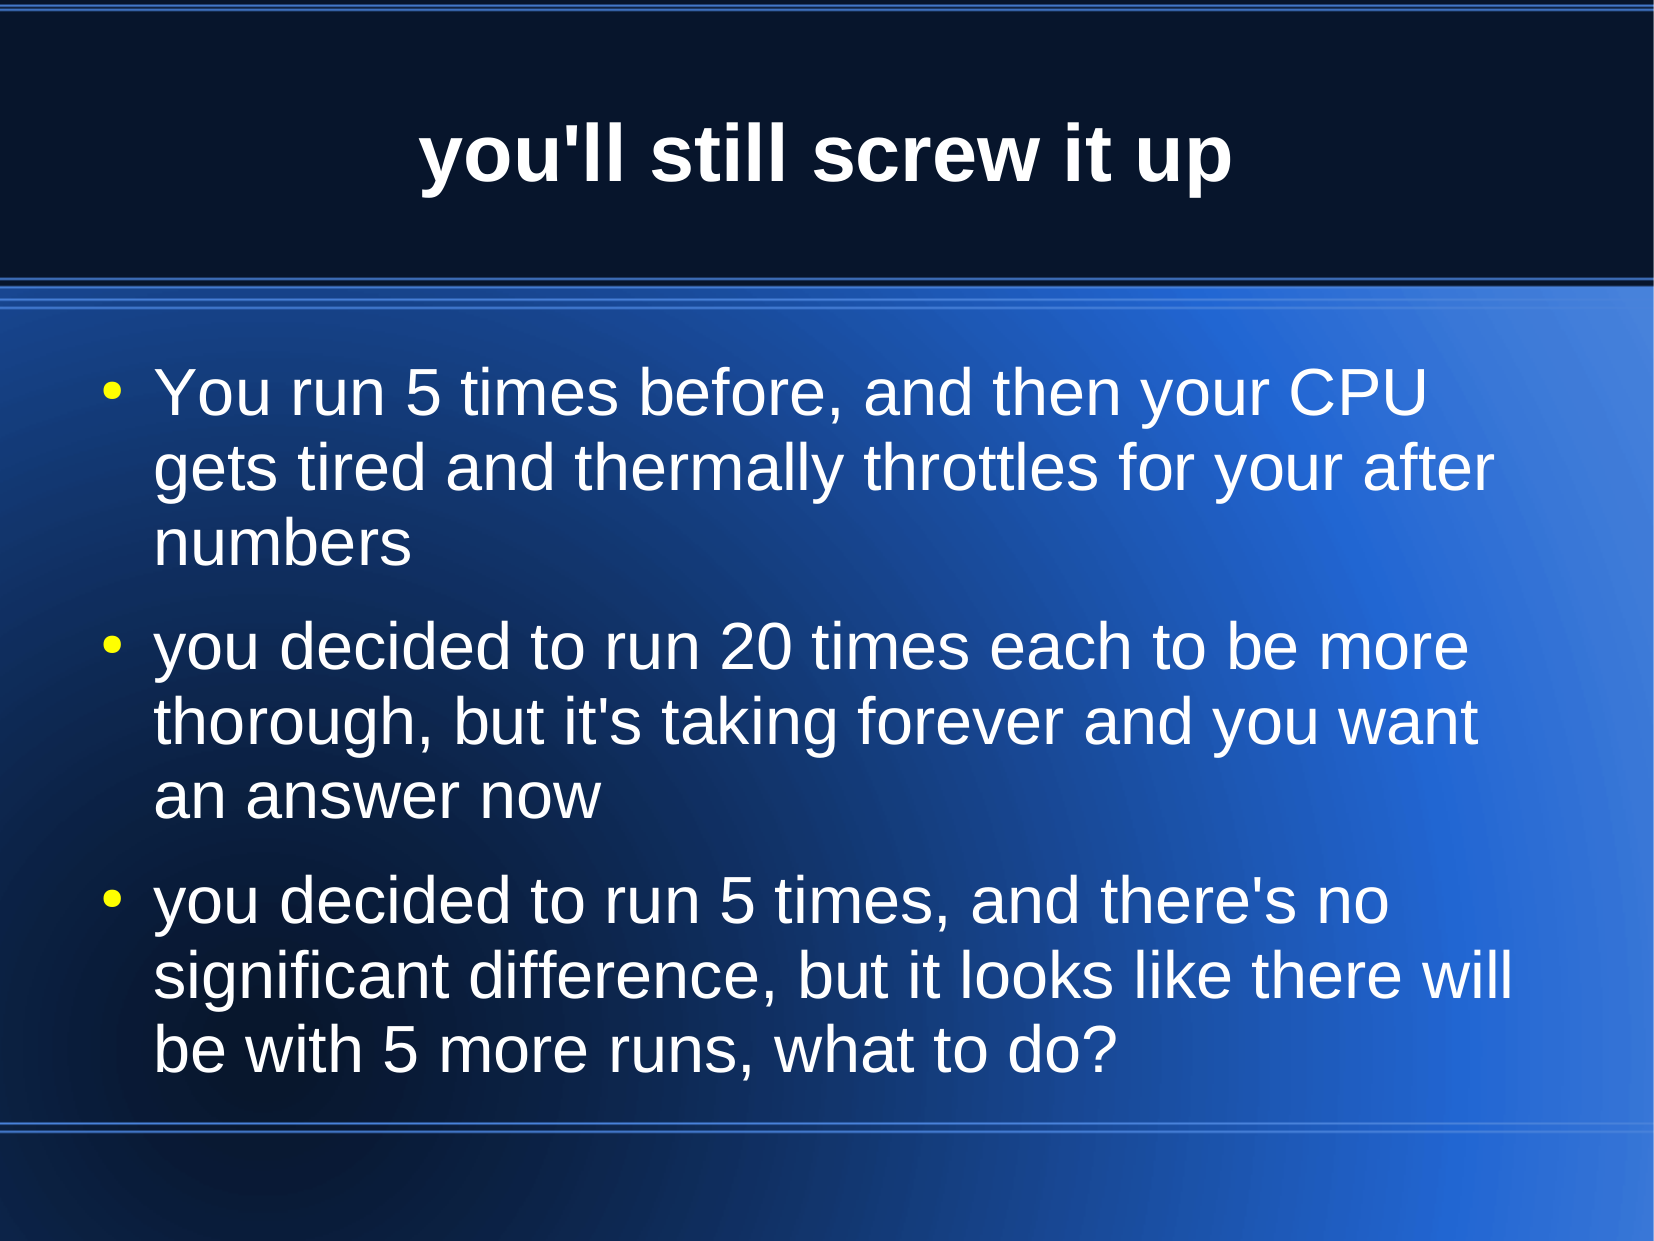

# you'll still screw it up
You run 5 times before, and then your CPU gets tired and thermally throttles for your after numbers
you decided to run 20 times each to be more thorough, but it's taking forever and you want an answer now
you decided to run 5 times, and there's no significant difference, but it looks like there will be with 5 more runs, what to do?